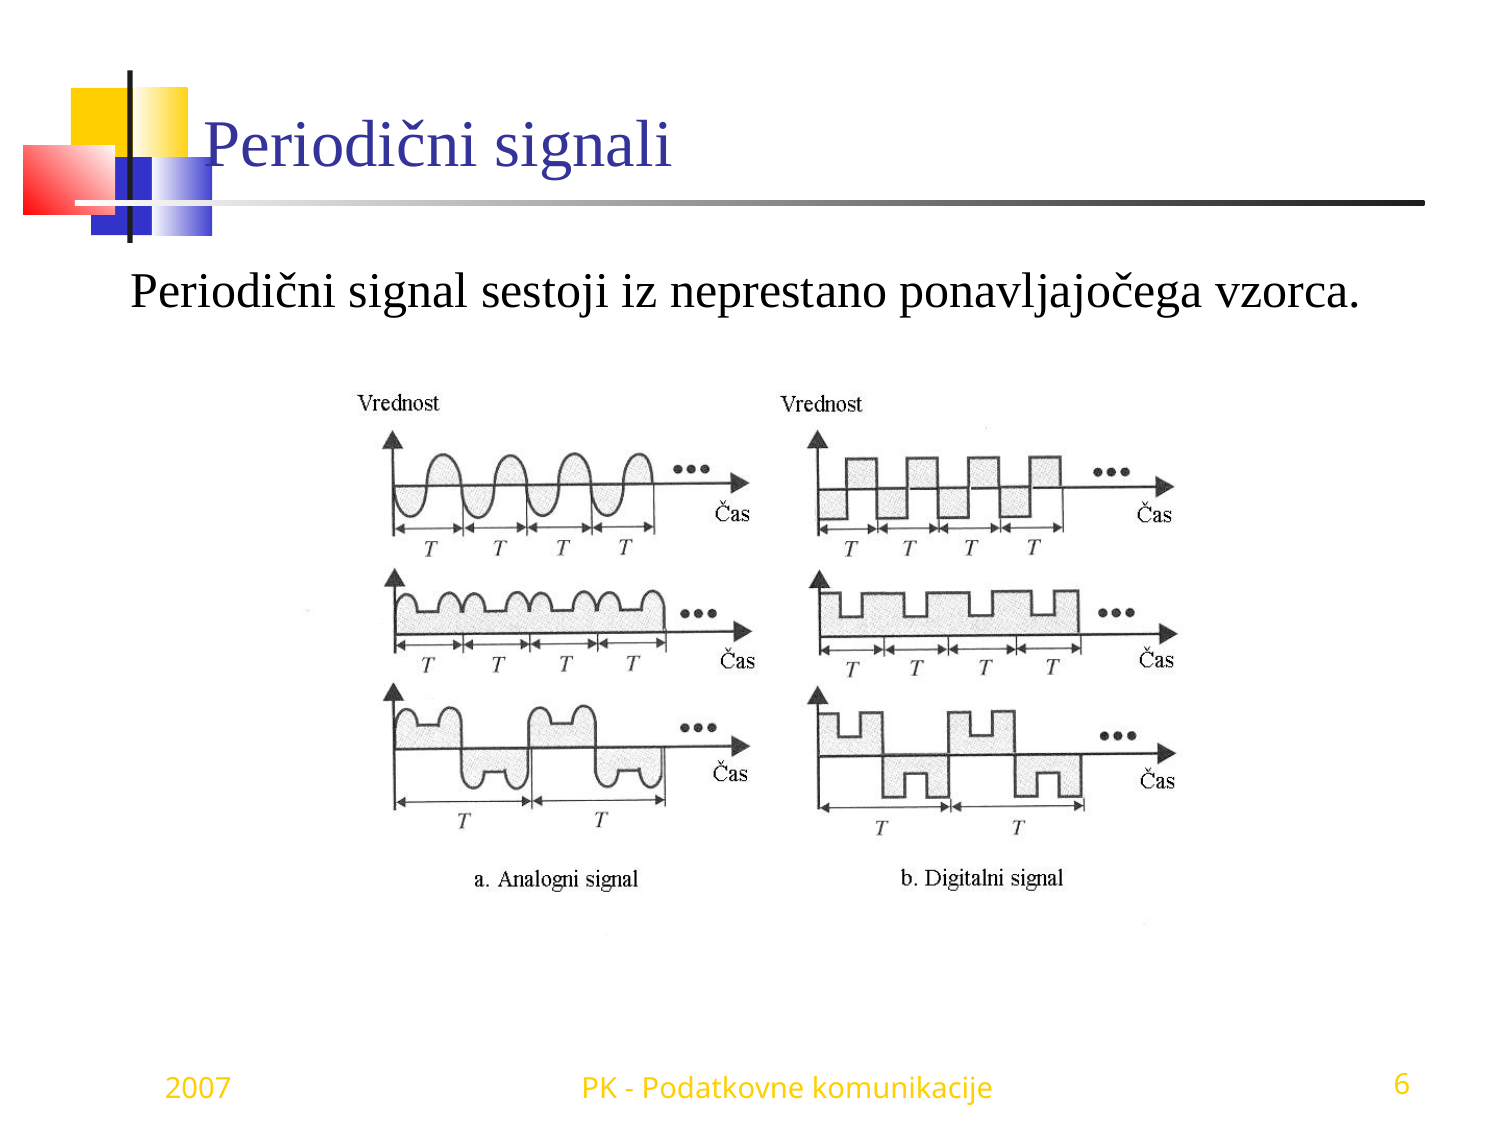

# Periodični signali
Periodični signal sestoji iz neprestano ponavljajočega vzorca.
2007
PK - Podatkovne komunikacije